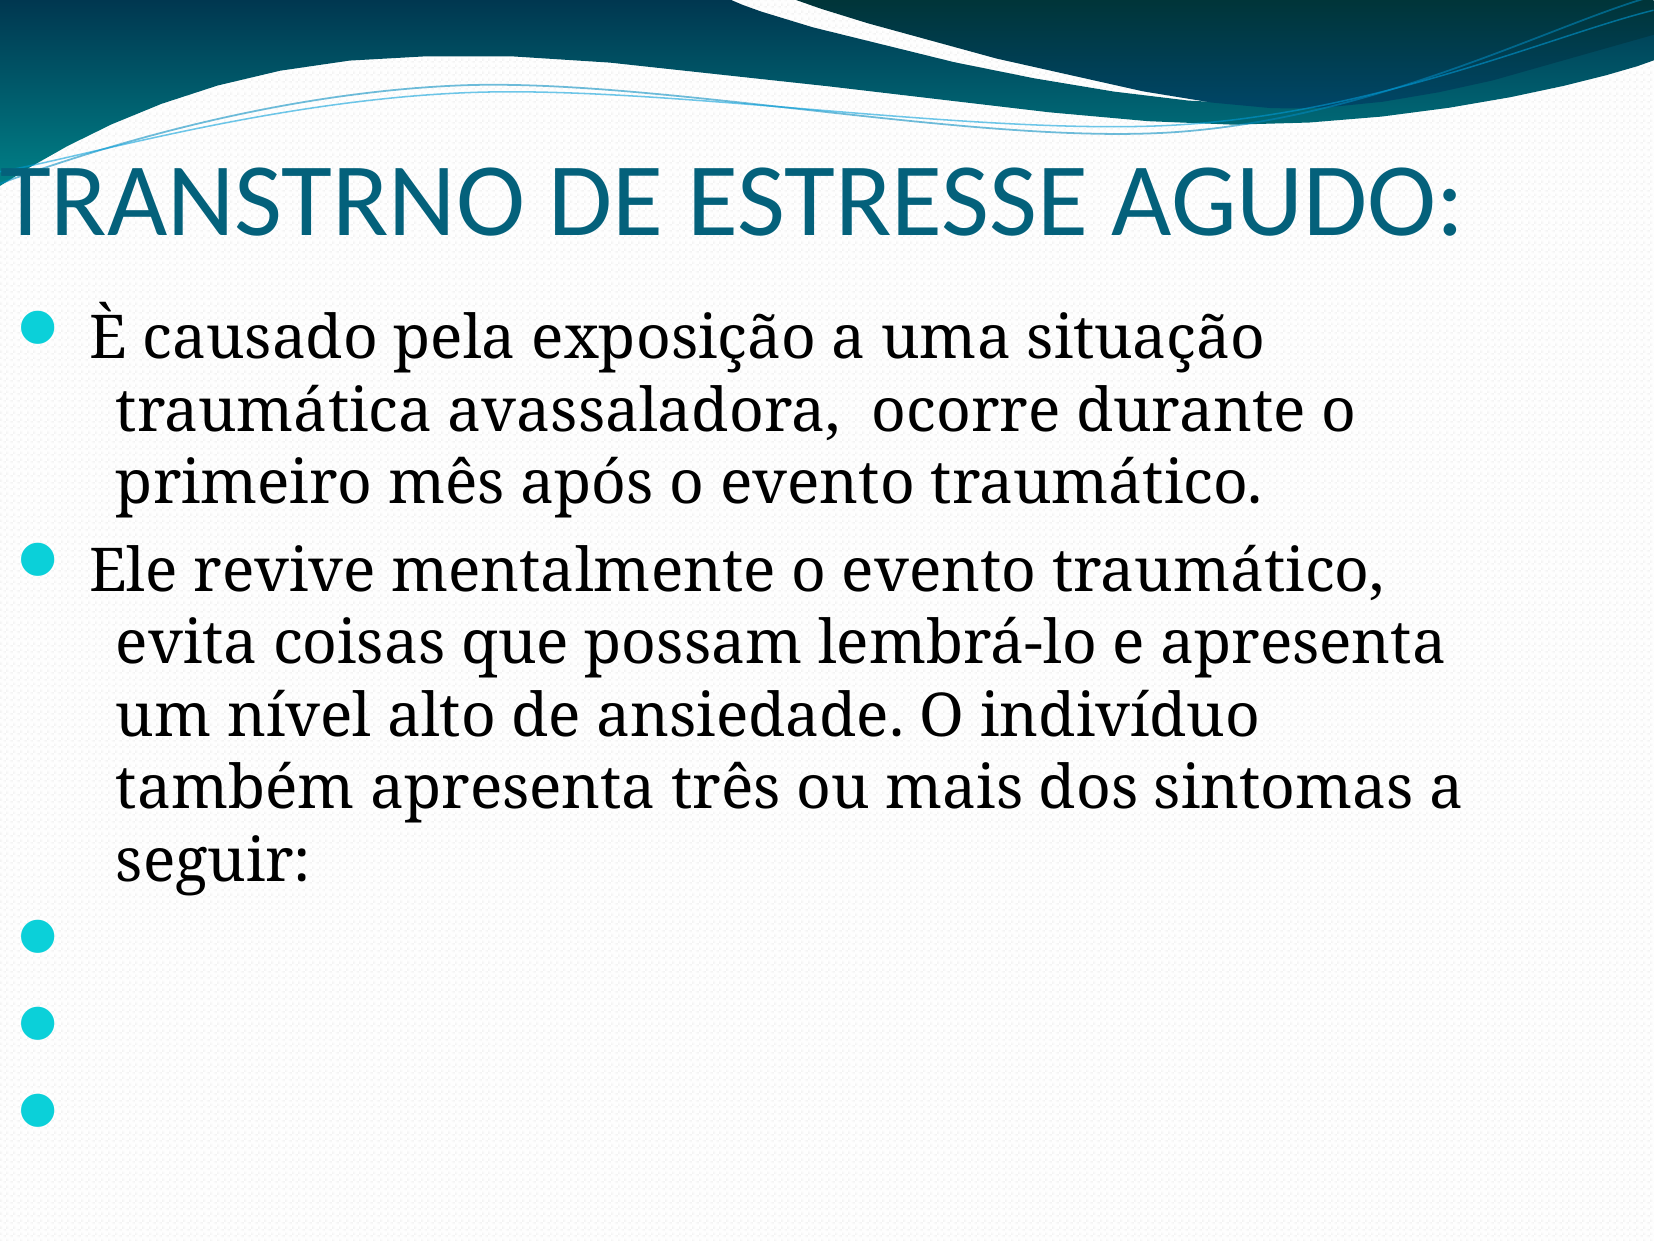

# TRANSTRNO DE ESTRESSE AGUDO:
 È causado pela exposição a uma situação traumática avassaladora, ocorre durante o primeiro mês após o evento traumático.
 Ele revive mentalmente o evento traumático, evita coisas que possam lembrá-lo e apresenta um nível alto de ansiedade. O indivíduo também apresenta três ou mais dos sintomas a seguir: